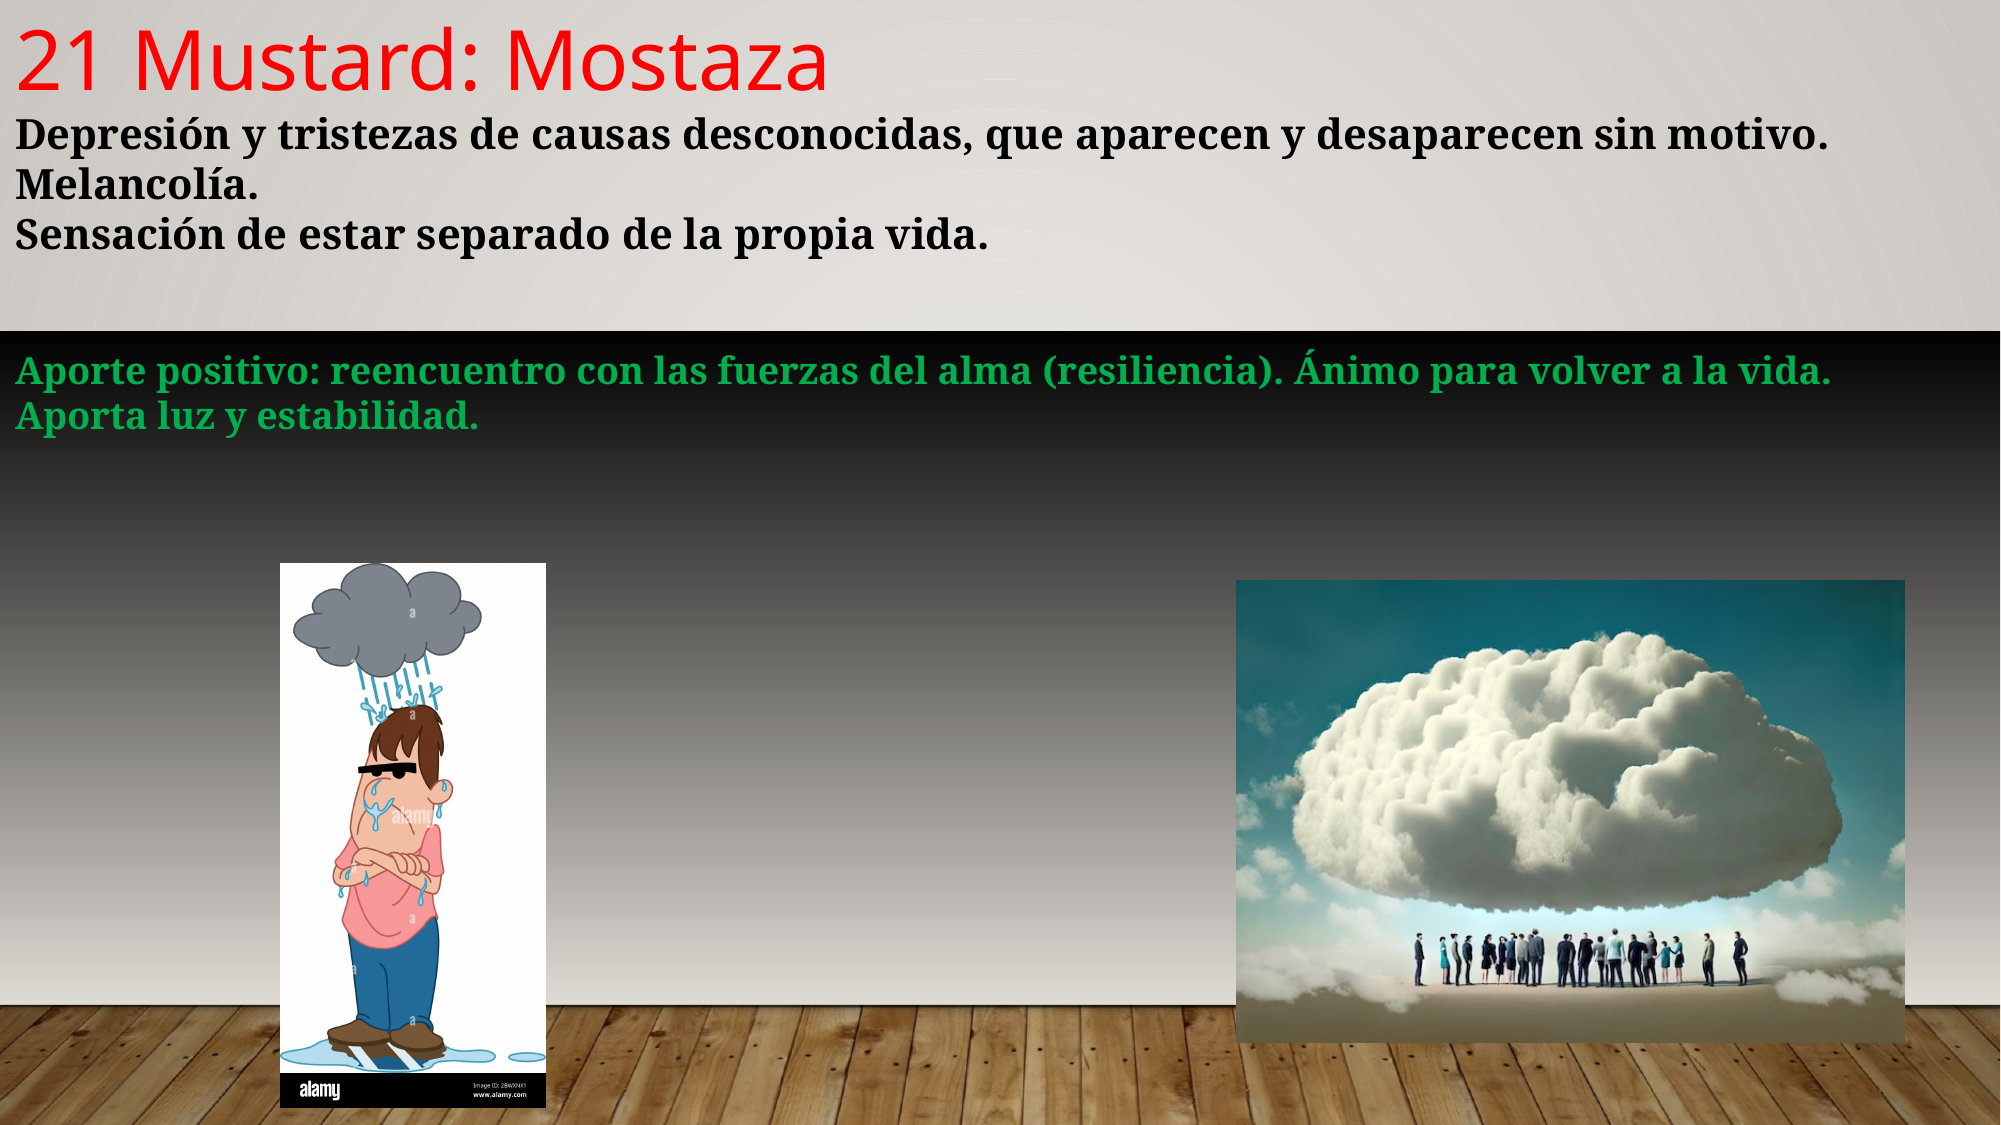

21 Mustard: Mostaza
Depresión y tristezas de causas desconocidas, que aparecen y desaparecen sin motivo.
Melancolía.
Sensación de estar separado de la propia vida.
Aporte positivo: reencuentro con las fuerzas del alma (resiliencia). Ánimo para volver a la vida. Aporta luz y estabilidad.